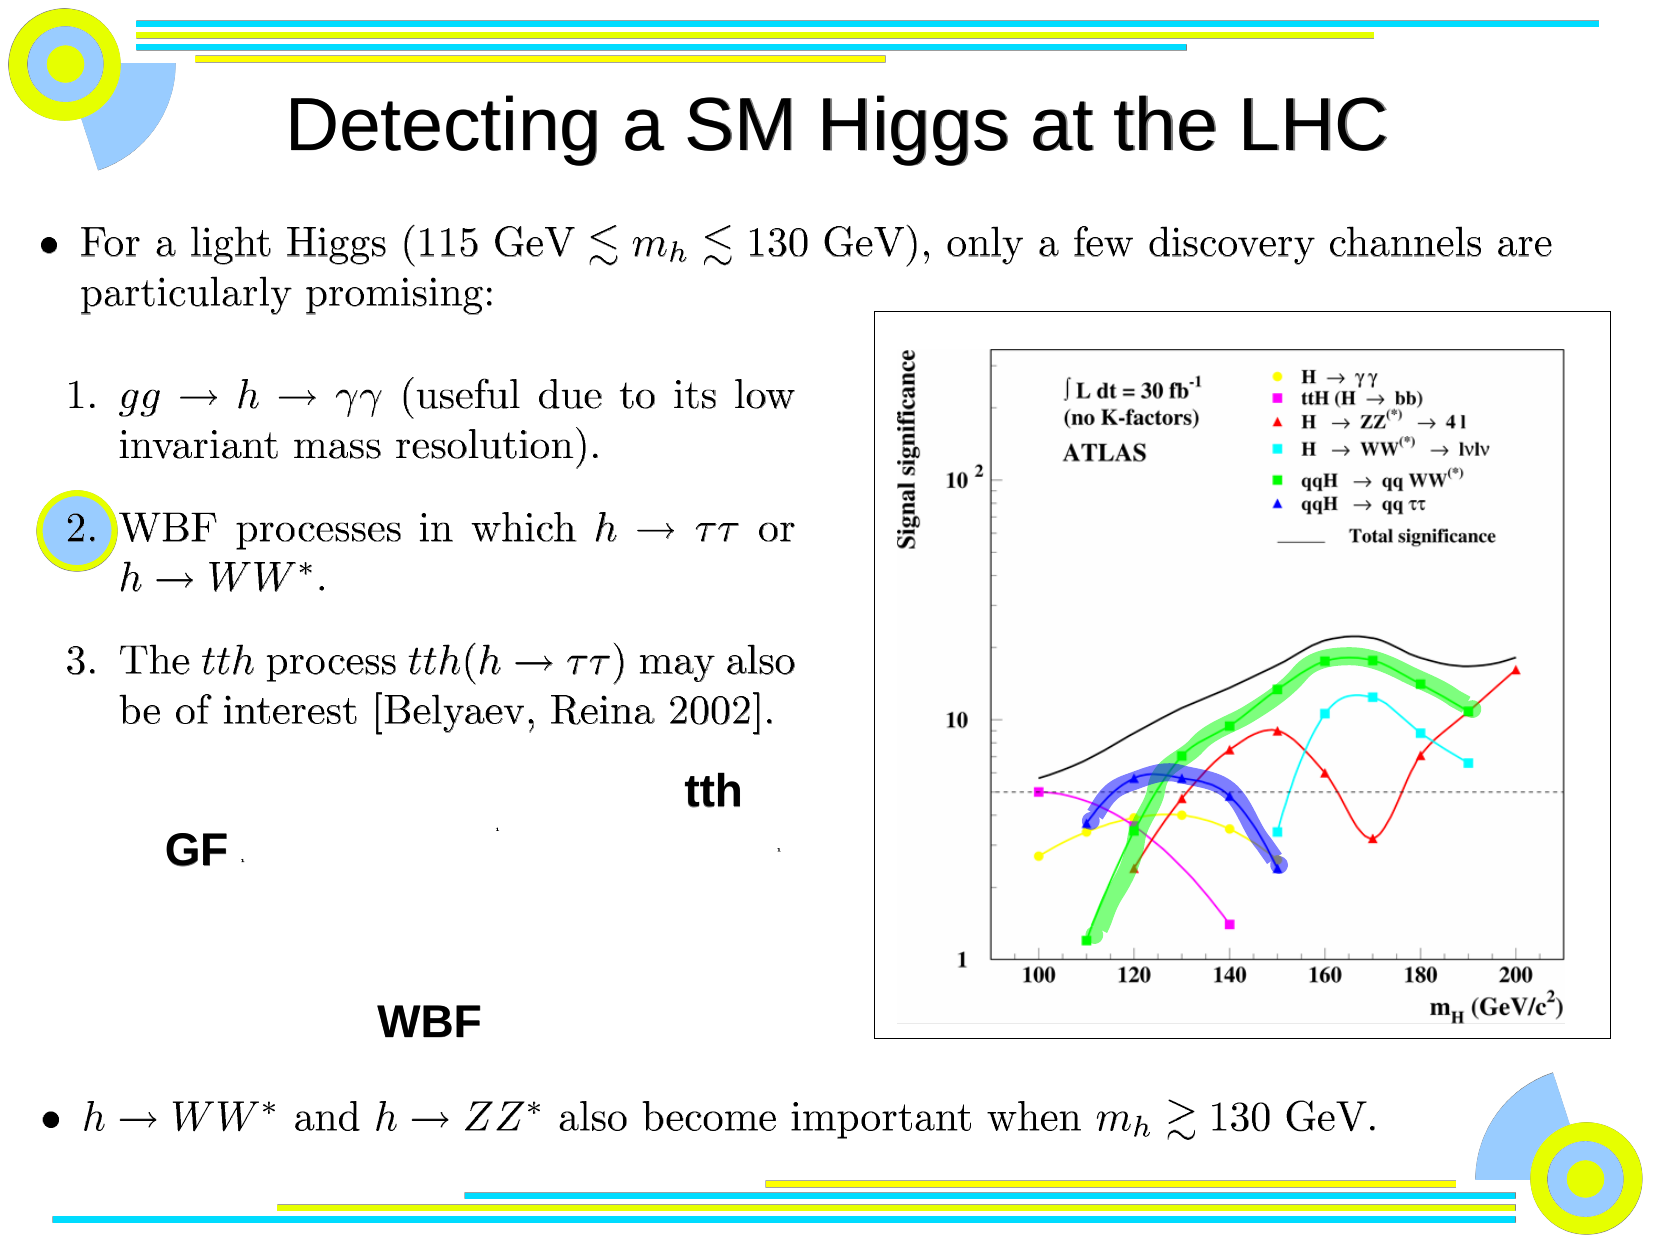

Detecting a SM Higgs at the LHC
tth
GF
WBF